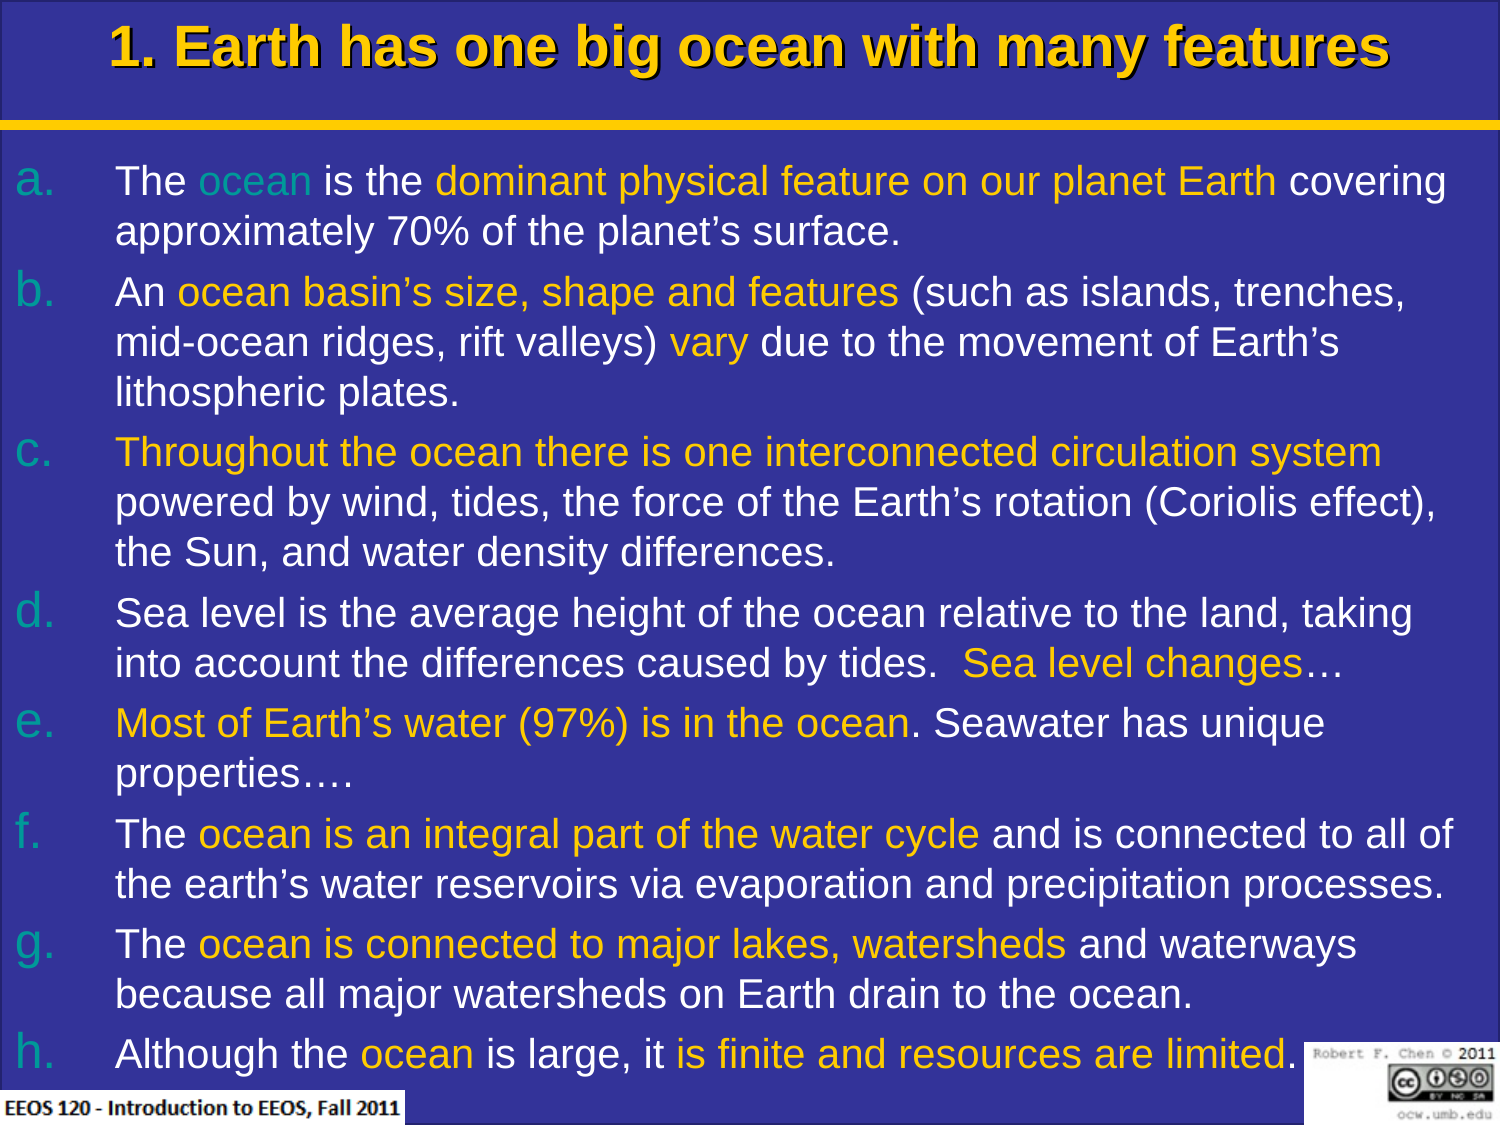

The ocean is the dominant physical feature on our planet Earth covering approximately 70% of the planet’s surface.
An ocean basin’s size, shape and features (such as islands, trenches, mid-ocean ridges, rift valleys) vary due to the movement of Earth’s lithospheric plates.
Throughout the ocean there is one interconnected circulation system powered by wind, tides, the force of the Earth’s rotation (Coriolis effect), the Sun, and water density differences.
Sea level is the average height of the ocean relative to the land, taking into account the differences caused by tides. Sea level changes…
Most of Earth’s water (97%) is in the ocean. Seawater has unique properties….
The ocean is an integral part of the water cycle and is connected to all of the earth’s water reservoirs via evaporation and precipitation processes.
The ocean is connected to major lakes, watersheds and waterways because all major watersheds on Earth drain to the ocean.
Although the ocean is large, it is finite and resources are limited.
1. Earth has one big ocean with many features